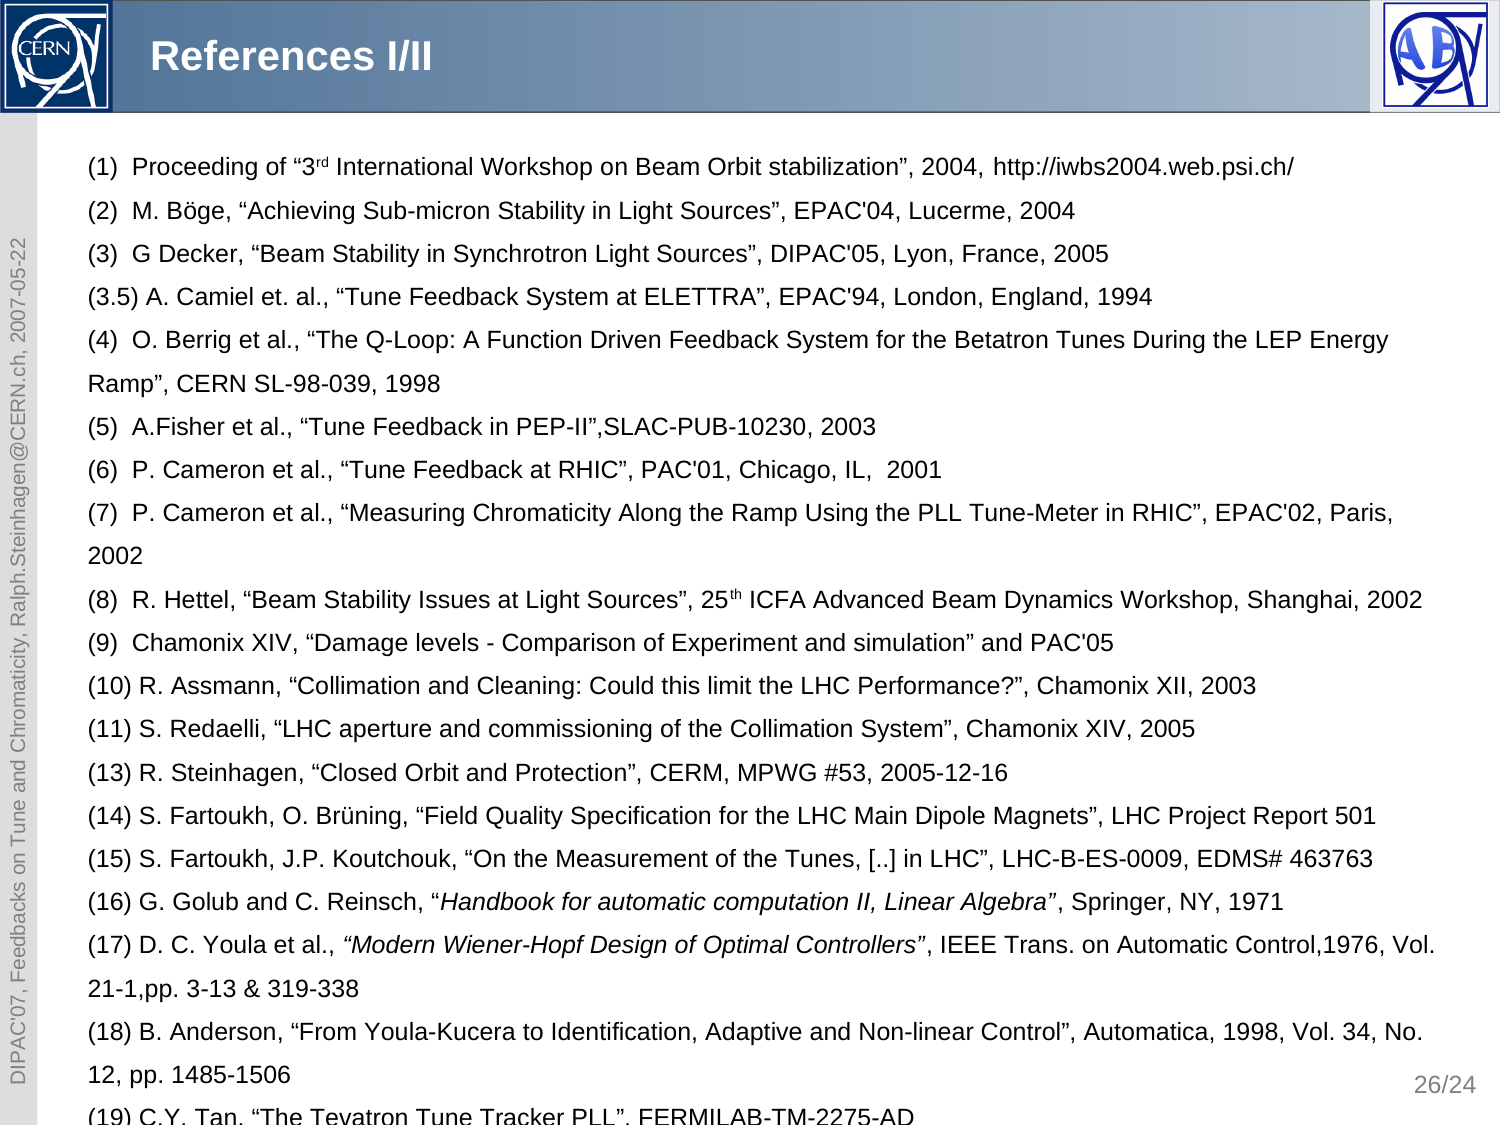

# References I/II
(1) Proceeding of “3rd International Workshop on Beam Orbit stabilization”, 2004, http://iwbs2004.web.psi.ch/
(2) M. Böge, “Achieving Sub-micron Stability in Light Sources”, EPAC'04, Lucerme, 2004
(3) G Decker, “Beam Stability in Synchrotron Light Sources”, DIPAC'05, Lyon, France, 2005
(3.5) A. Camiel et. al., “Tune Feedback System at ELETTRA”, EPAC'94, London, England, 1994
(4) O. Berrig et al., “The Q-Loop: A Function Driven Feedback System for the Betatron Tunes During the LEP Energy Ramp”, CERN SL-98-039, 1998
(5) A.Fisher et al., “Tune Feedback in PEP-II”,SLAC-PUB-10230, 2003
(6) P. Cameron et al., “Tune Feedback at RHIC”, PAC'01, Chicago, IL, 2001
(7) P. Cameron et al., “Measuring Chromaticity Along the Ramp Using the PLL Tune-Meter in RHIC”, EPAC'02, Paris, 2002
(8) R. Hettel, “Beam Stability Issues at Light Sources”, 25th ICFA Advanced Beam Dynamics Workshop, Shanghai, 2002
(9) Chamonix XIV, “Damage levels - Comparison of Experiment and simulation” and PAC'05
(10) R. Assmann, “Collimation and Cleaning: Could this limit the LHC Performance?”, Chamonix XII, 2003
(11) S. Redaelli, “LHC aperture and commissioning of the Collimation System”, Chamonix XIV, 2005
(13) R. Steinhagen, “Closed Orbit and Protection”, CERM, MPWG #53, 2005-12-16
(14) S. Fartoukh, O. Brüning, “Field Quality Specification for the LHC Main Dipole Magnets”, LHC Project Report 501
(15) S. Fartoukh, J.P. Koutchouk, “On the Measurement of the Tunes, [..] in LHC”, LHC-B-ES-0009, EDMS# 463763
(16) G. Golub and C. Reinsch, “Handbook for automatic computation II, Linear Algebra”, Springer, NY, 1971
(17) D. C. Youla et al., “Modern Wiener-Hopf Design of Optimal Controllers”, IEEE Trans. on Automatic Control,1976, Vol. 21-1,pp. 3-13 & 319-338
(18) B. Anderson, “From Youla-Kucera to Identification, Adaptive and Non-linear Control”, Automatica, 1998, Vol. 34, No. 12, pp. 1485-1506
(19) C.Y. Tan, “The Tevatron Tune Tracker PLL”, FERMILAB-TM-2275-AD